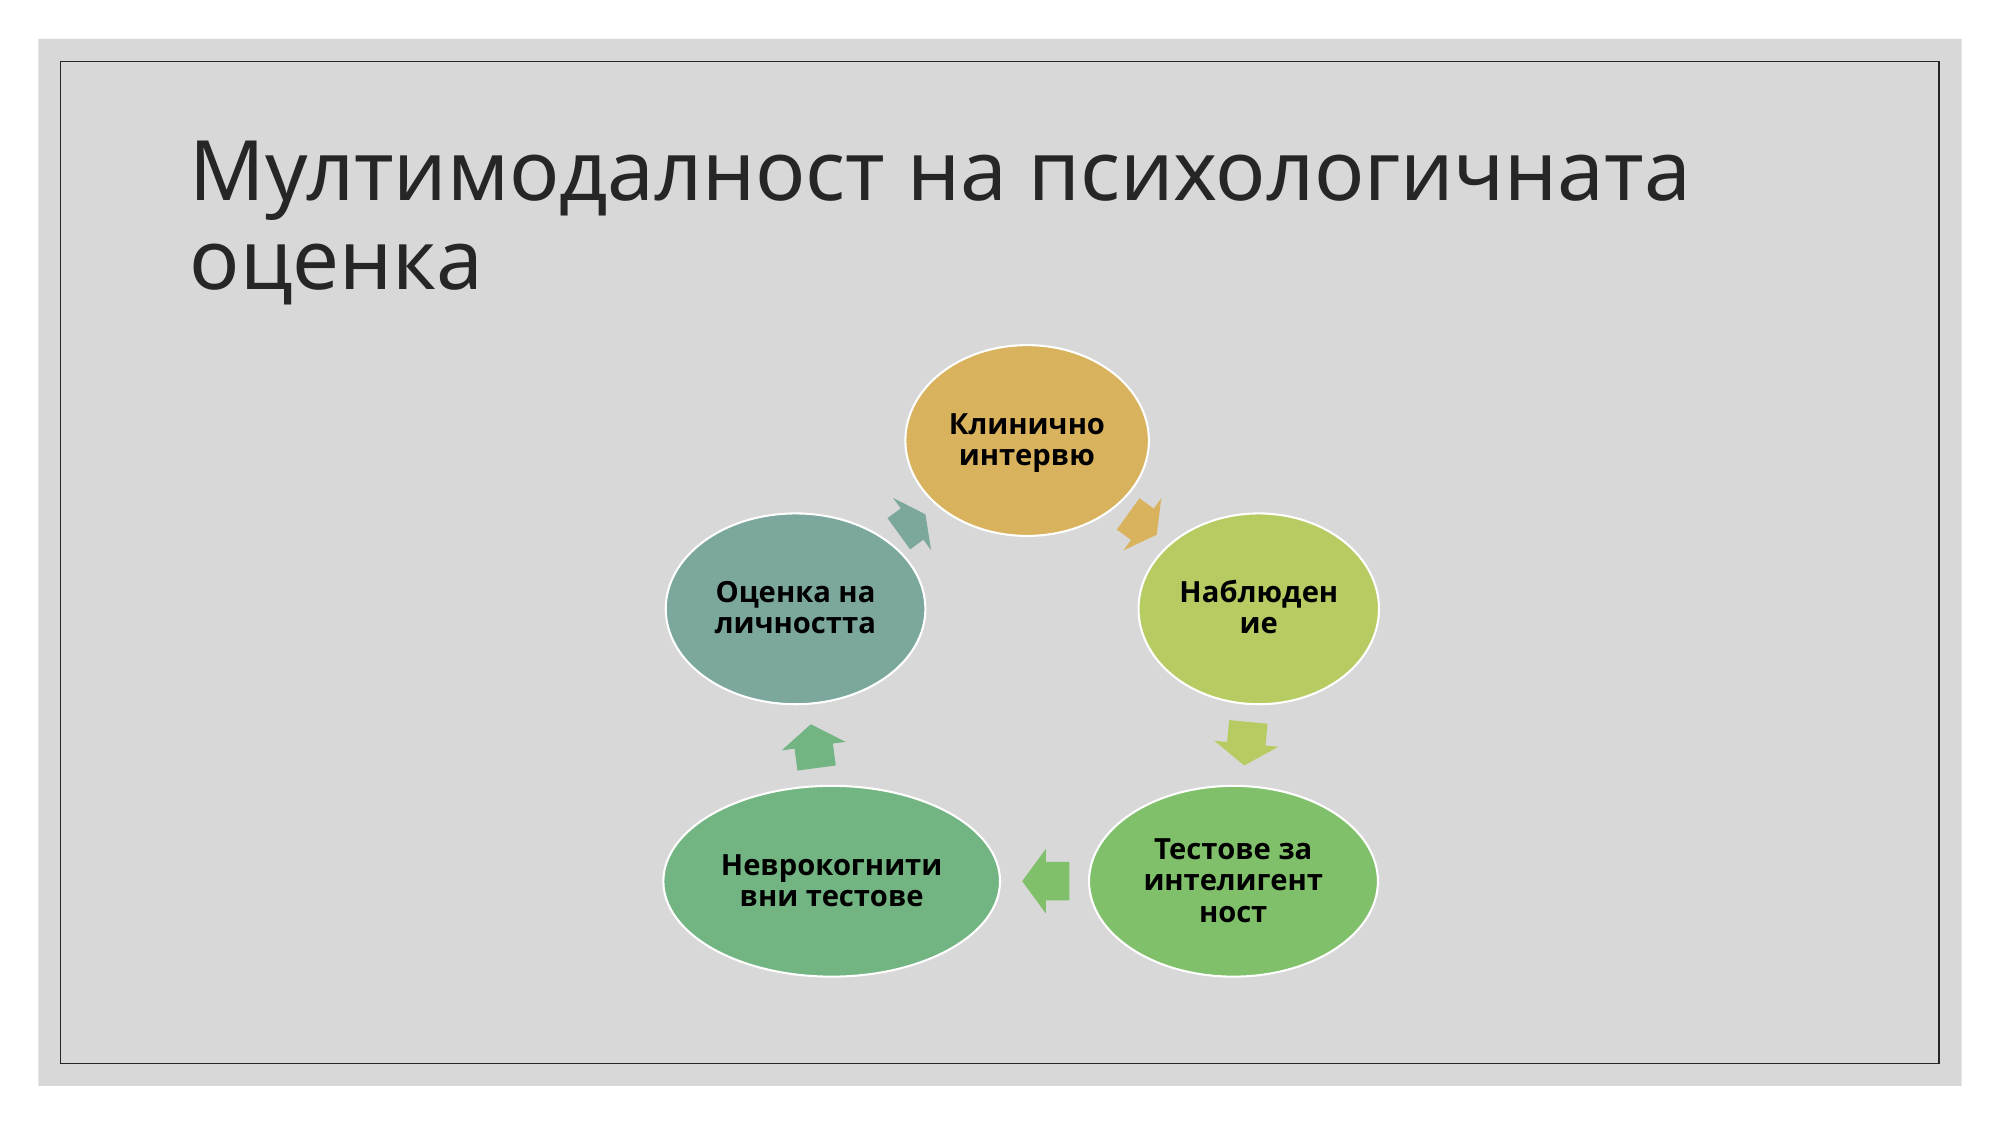

# Мултимодалност на психологичната оценка
Клинично интервю
Оценка на личността
Наблюдение
Неврокогнитивни тестове
Тестове за интелигентност